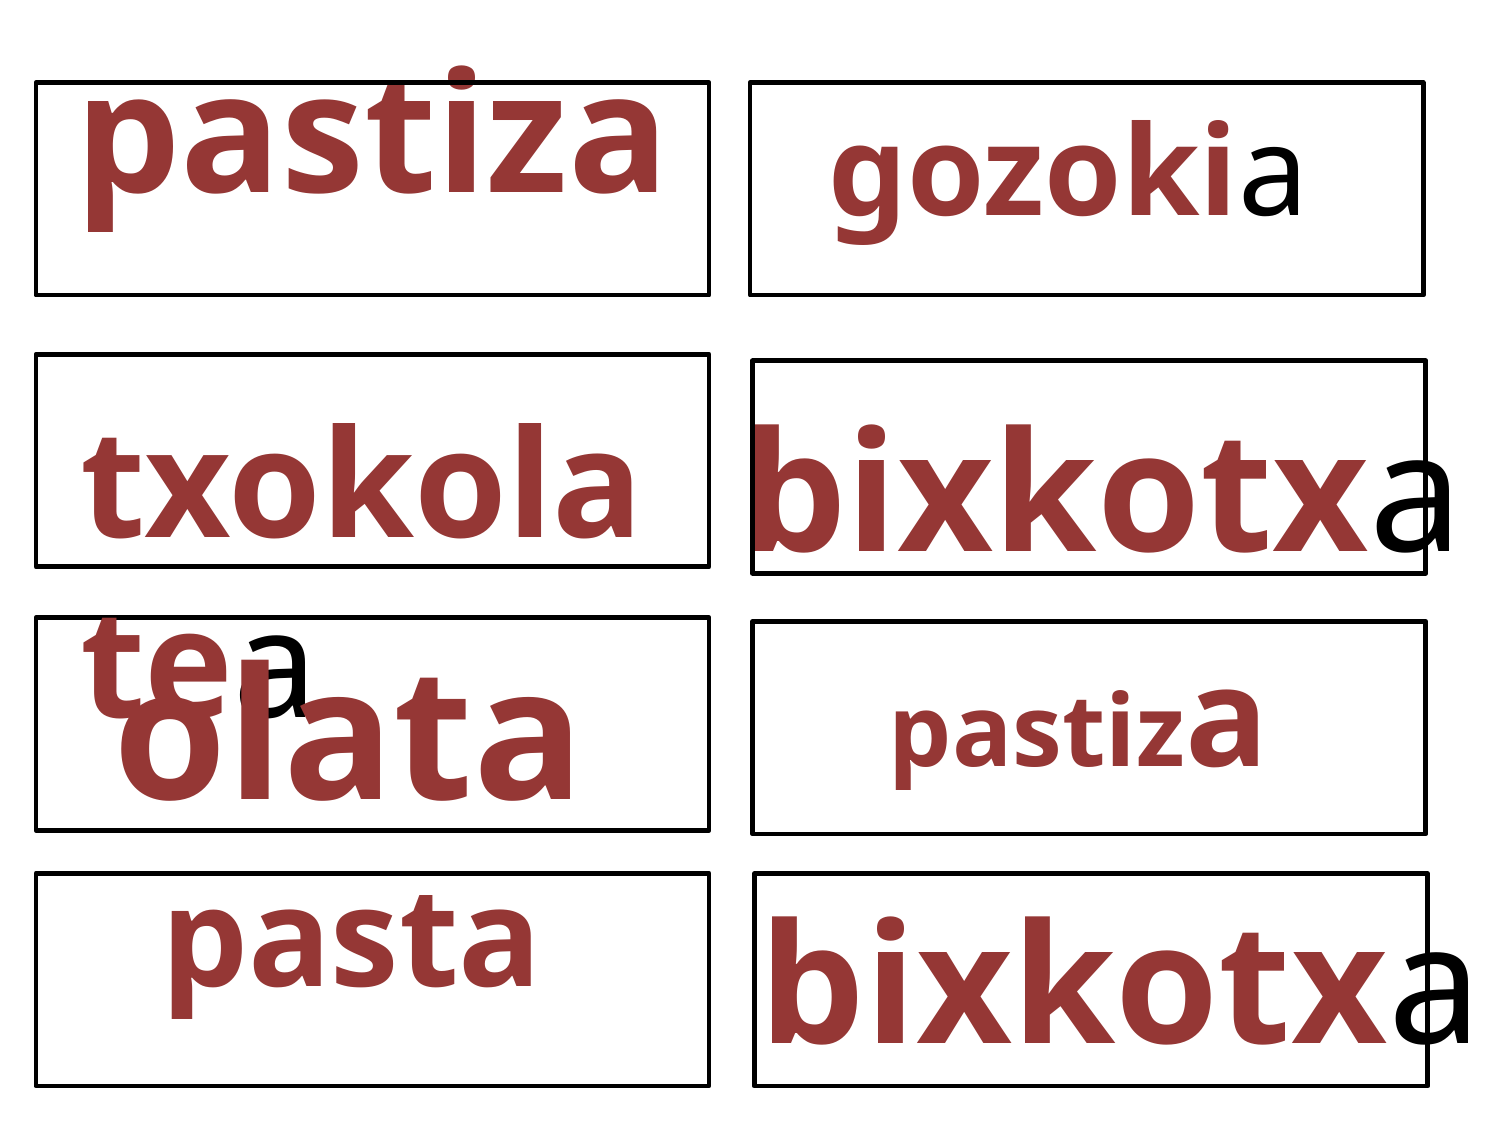

pastiza
gozokia
bixkotxa
txokolatea
olata
pastiza
pasta
bixkotxa